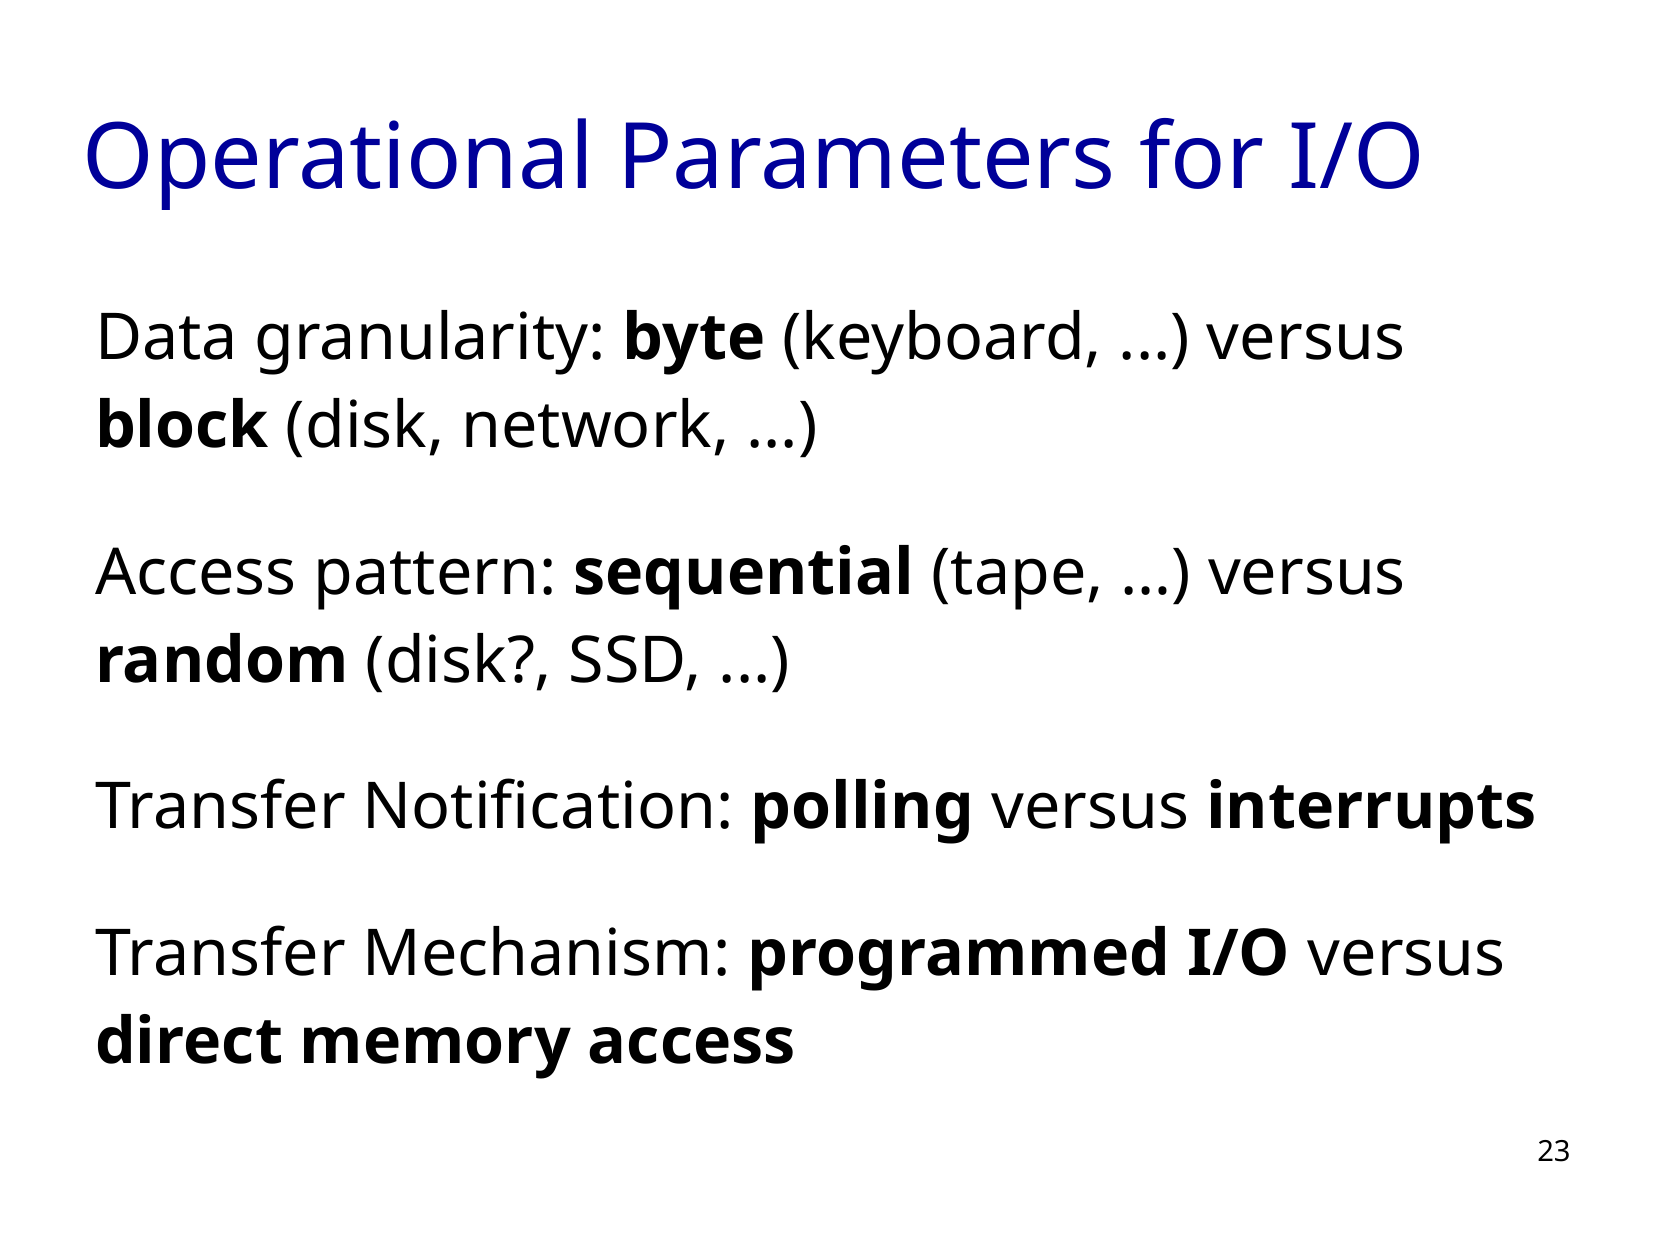

# Operational Parameters for I/O
Data granularity: byte (keyboard, ...) versus block (disk, network, ...)
Access pattern: sequential (tape, …) versus random (disk?, SSD, ...)
Transfer Notification: polling versus interrupts
Transfer Mechanism: programmed I/O versus direct memory access
23